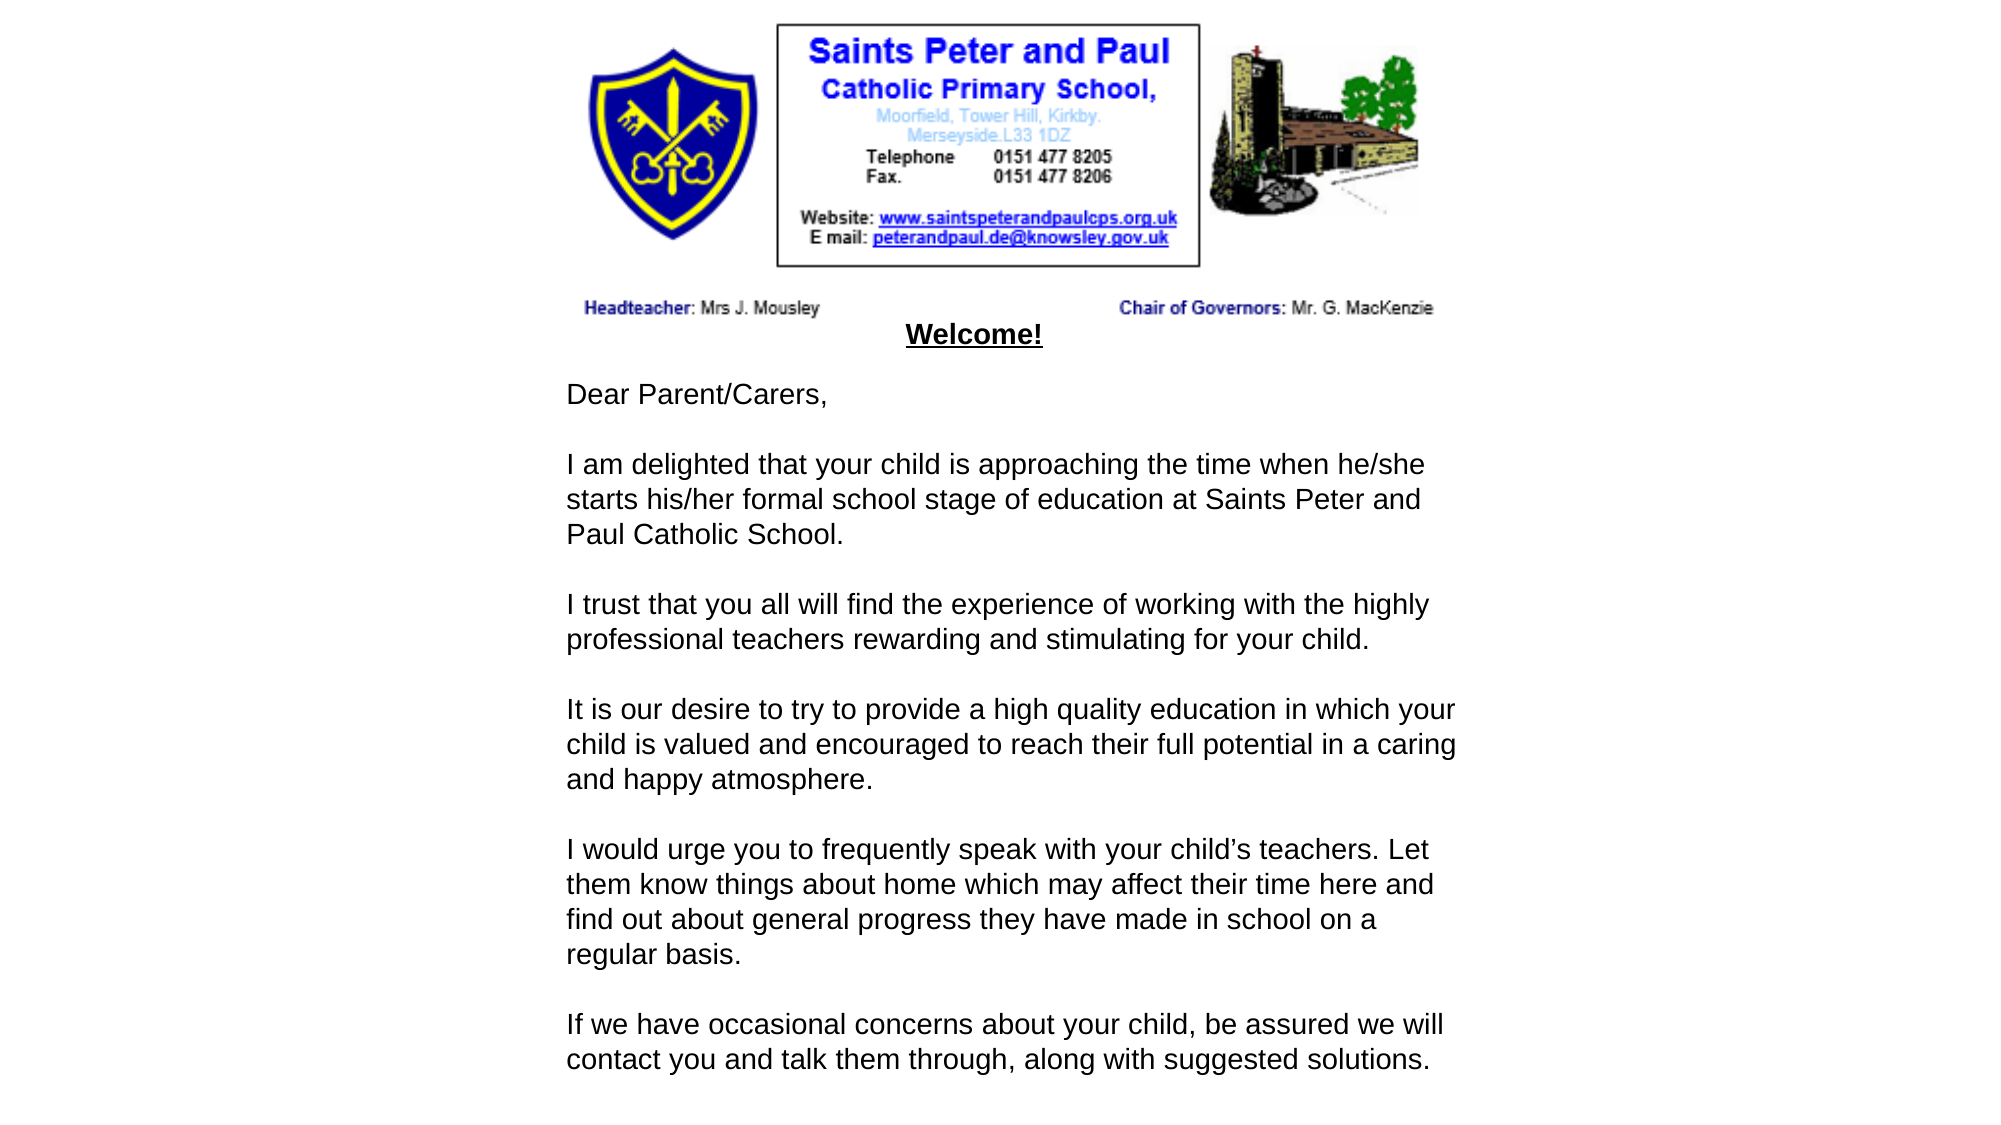

Welcome!
Dear Parent/Carers,
I am delighted that your child is approaching the time when he/she starts his/her formal school stage of education at Saints Peter and Paul Catholic School.
I trust that you all will find the experience of working with the highly professional teachers rewarding and stimulating for your child.
It is our desire to try to provide a high quality education in which your child is valued and encouraged to reach their full potential in a caring and happy atmosphere.
I would urge you to frequently speak with your child’s teachers. Let them know things about home which may affect their time here and find out about general progress they have made in school on a regular basis.
If we have occasional concerns about your child, be assured we will contact you and talk them through, along with suggested solutions.